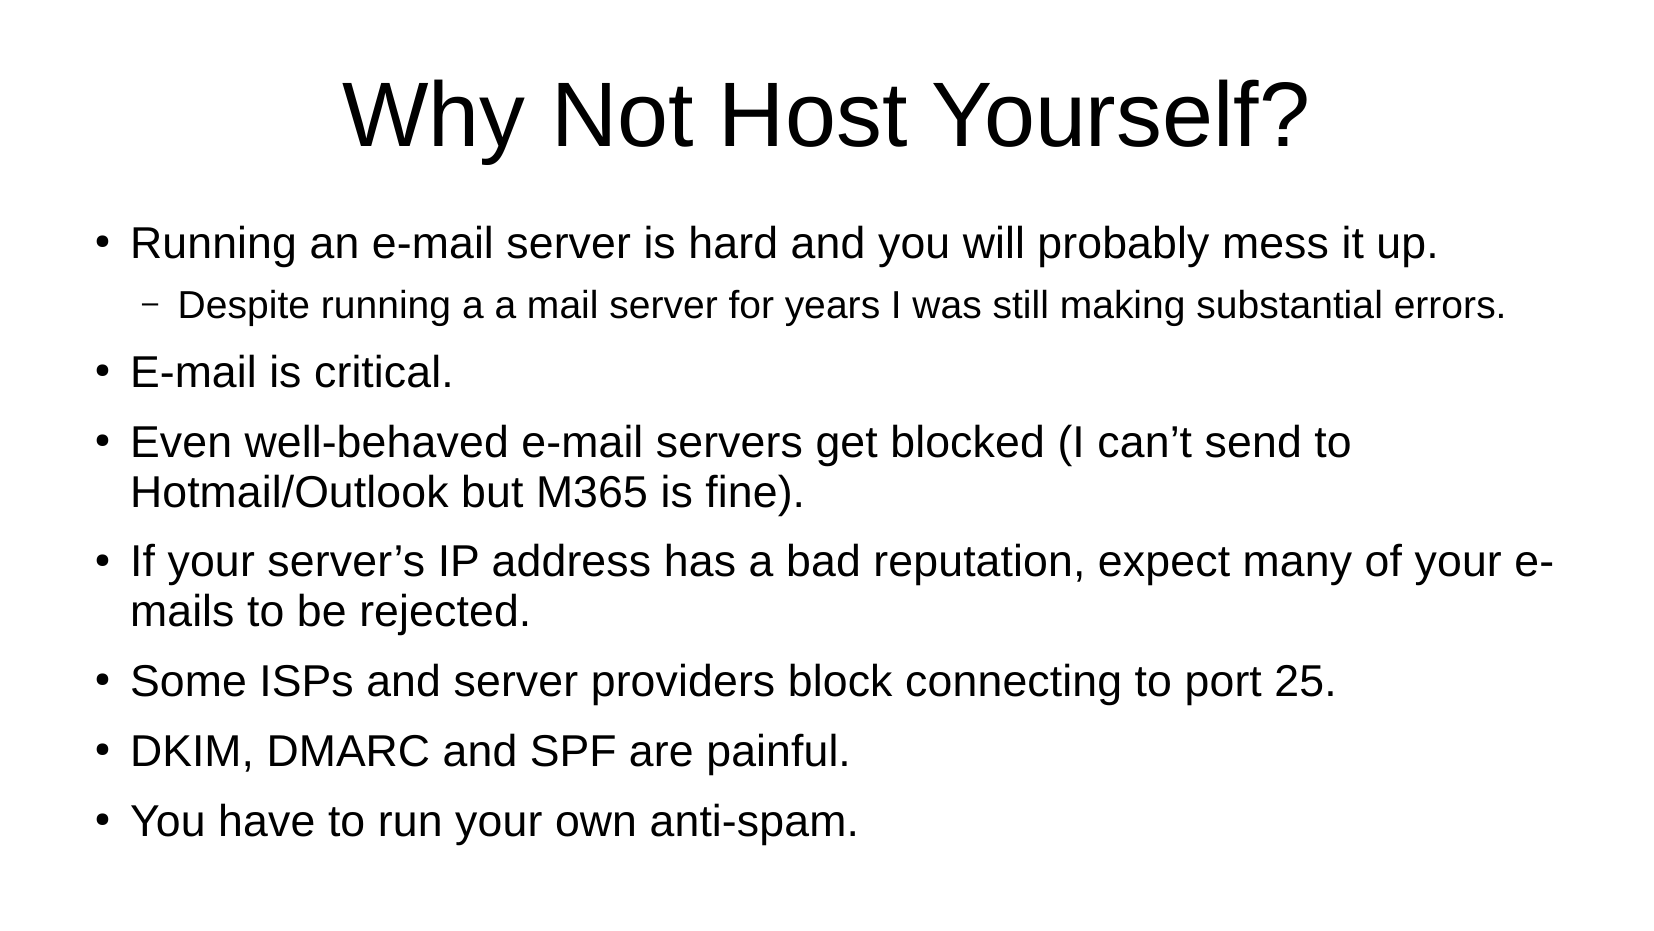

# Why Not Host Yourself?
Running an e-mail server is hard and you will probably mess it up.
Despite running a a mail server for years I was still making substantial errors.
E-mail is critical.
Even well-behaved e-mail servers get blocked (I can’t send to Hotmail/Outlook but M365 is fine).
If your server’s IP address has a bad reputation, expect many of your e-mails to be rejected.
Some ISPs and server providers block connecting to port 25.
DKIM, DMARC and SPF are painful.
You have to run your own anti-spam.